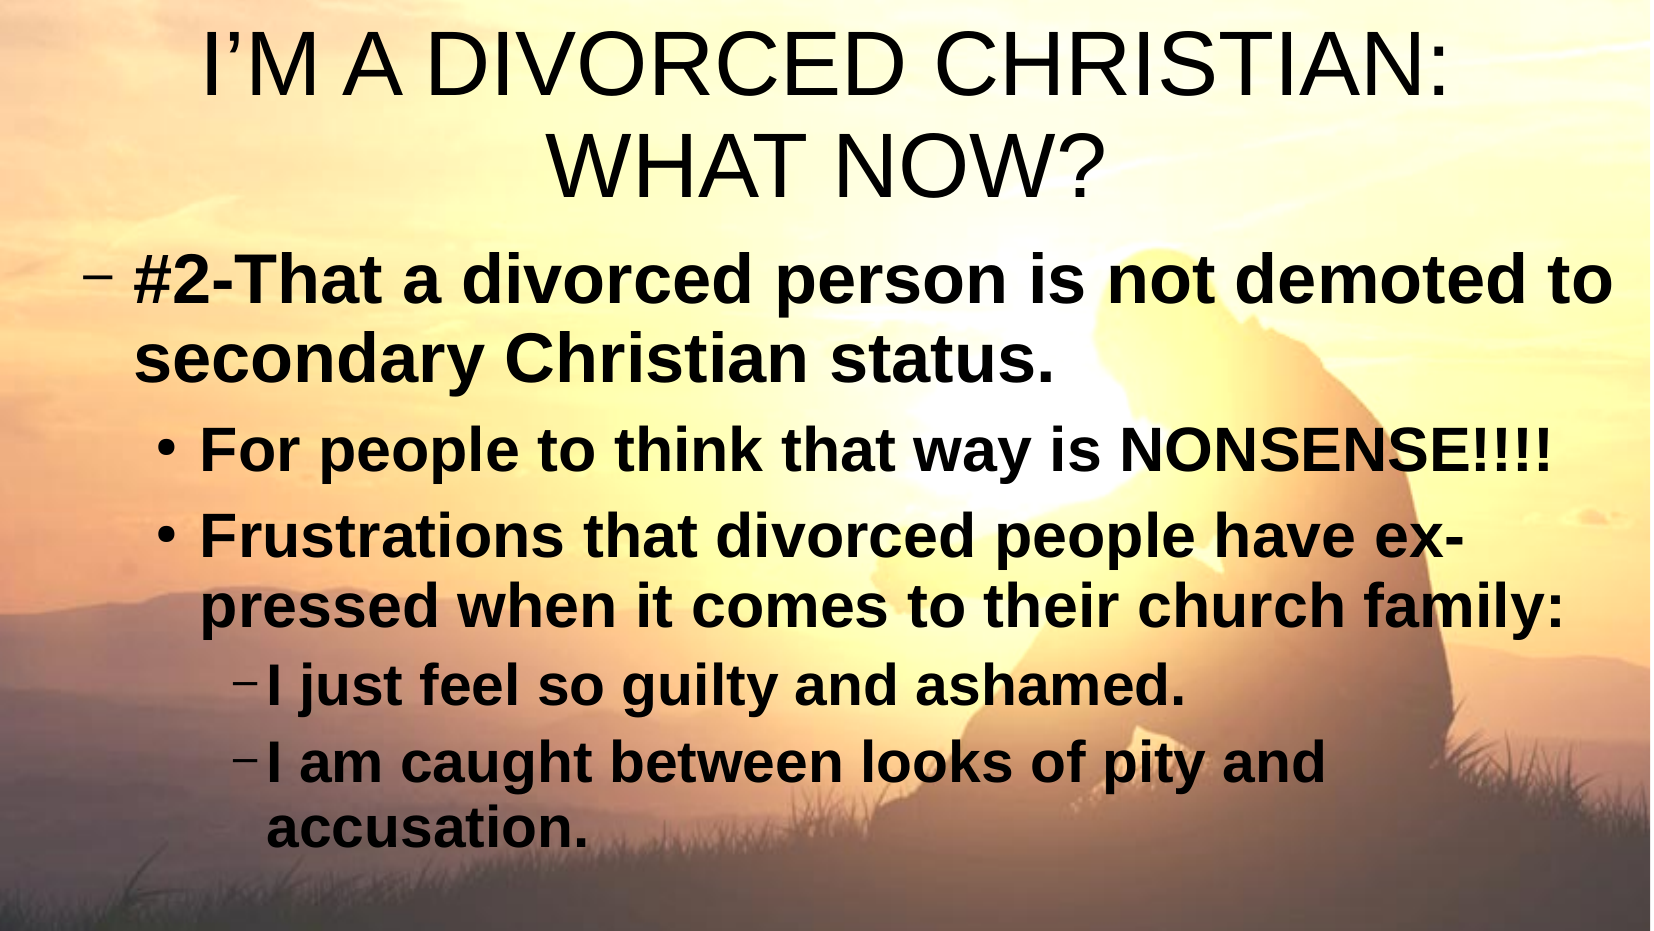

# I’M A DIVORCED CHRISTIAN: WHAT NOW?
#2-That a divorced person is not demoted to secondary Christian status.
For people to think that way is NONSENSE!!!!
Frustrations that divorced people have ex- pressed when it comes to their church family:
I just feel so guilty and ashamed.
I am caught between looks of pity and accusation.